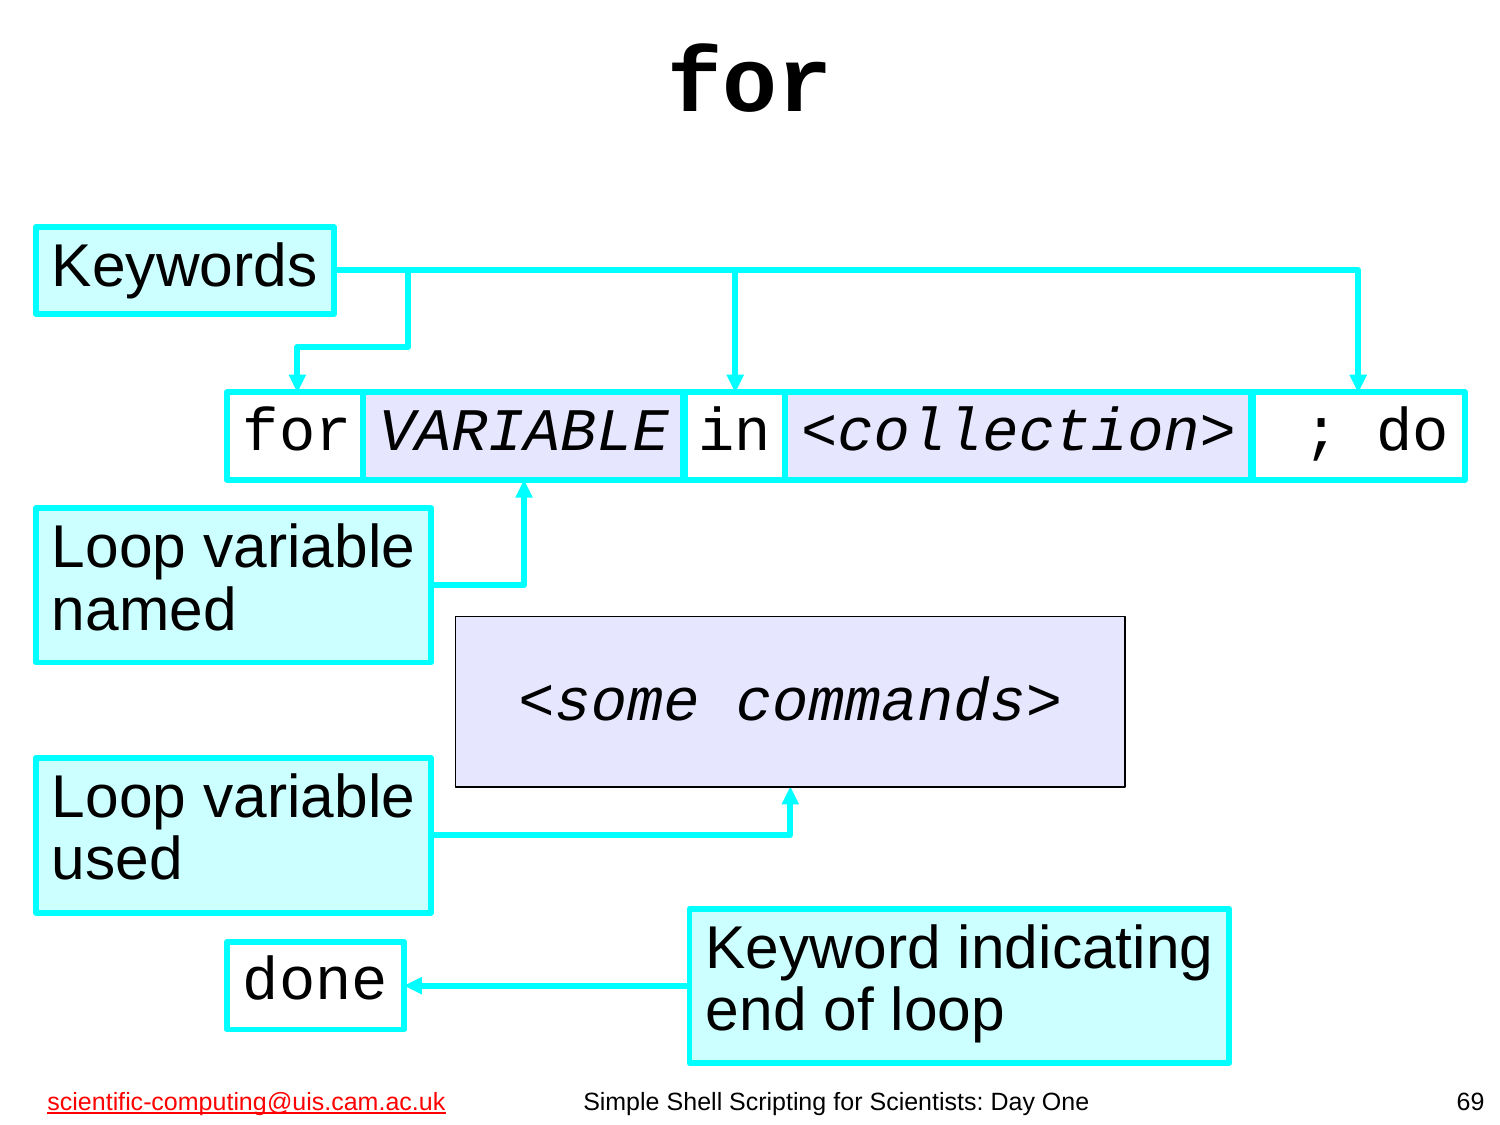

# for
Keywords
for
VARIABLE
in
<collection>
 ; do
Loop variable
named
<some commands>
Loop variable
used
Keyword indicating
end of loop
done
Python for absolute beginners
69